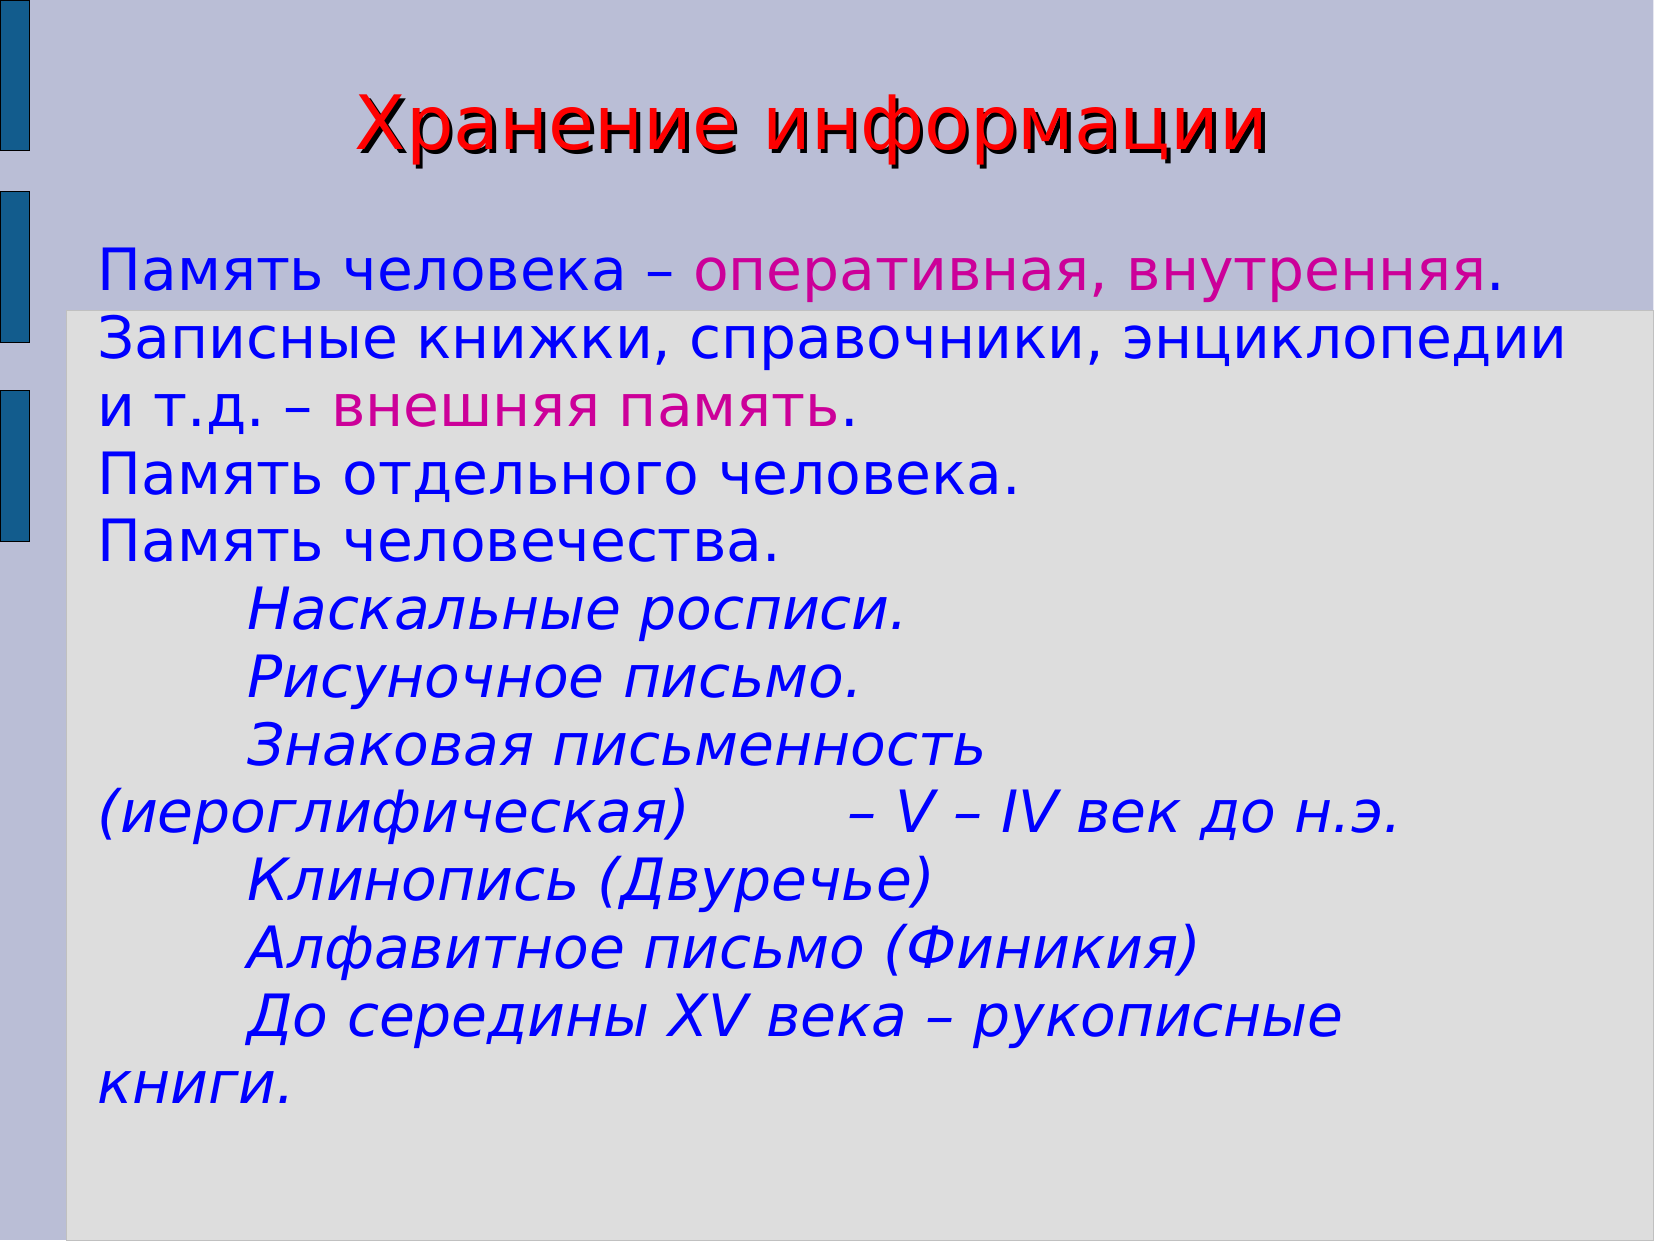

Хранение информации
Память человека – оперативная, внутренняя.
Записные книжки, справочники, энциклопедии и т.д. – внешняя память.
Память отдельного человека.
Память человечества.
	Наскальные росписи.
	Рисуночное письмо.
	Знаковая письменность 	(иероглифическая) 	– V – IV век до н.э.
	Клинопись (Двуречье)
	Алфавитное письмо (Финикия)
	До середины XV века – рукописные 	книги.